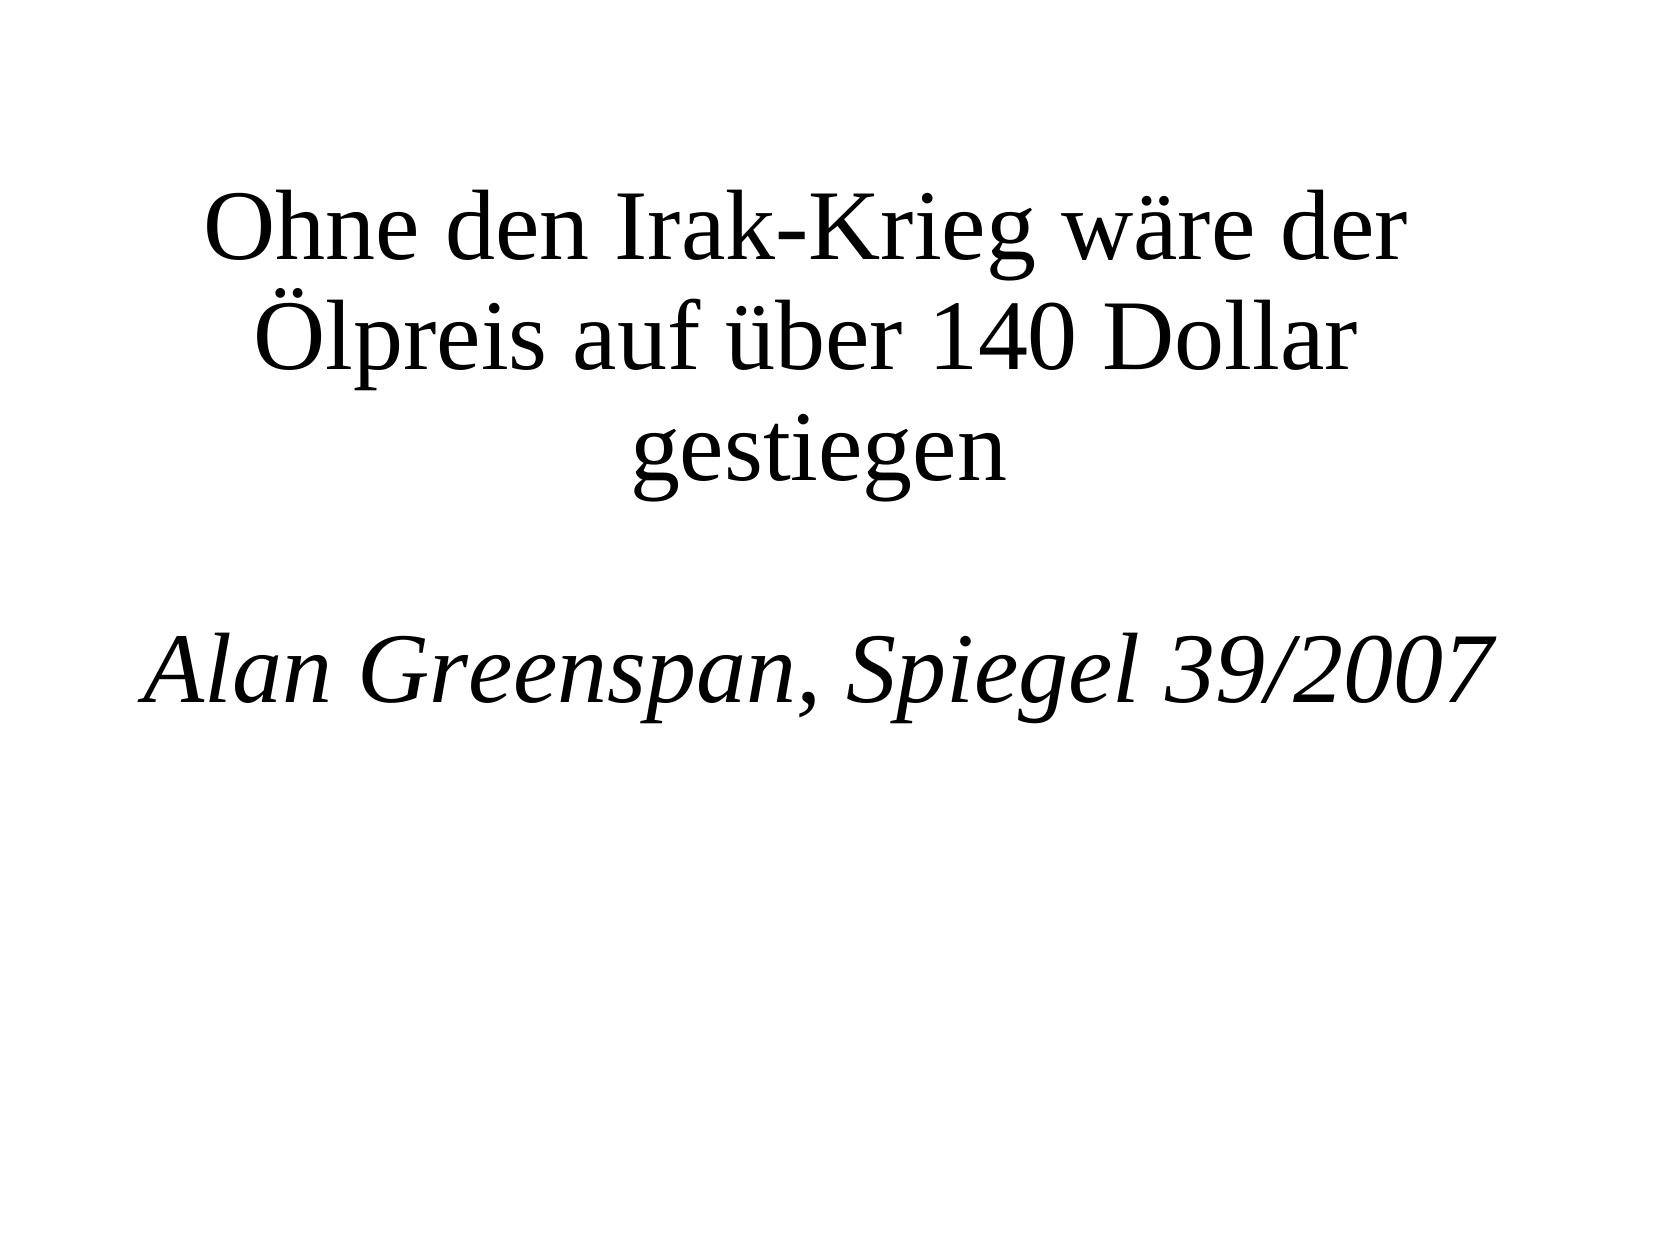

Ohne den Irak-Krieg wäre der
Ölpreis auf über 140 Dollar
gestiegen
Alan Greenspan, Spiegel 39/2007